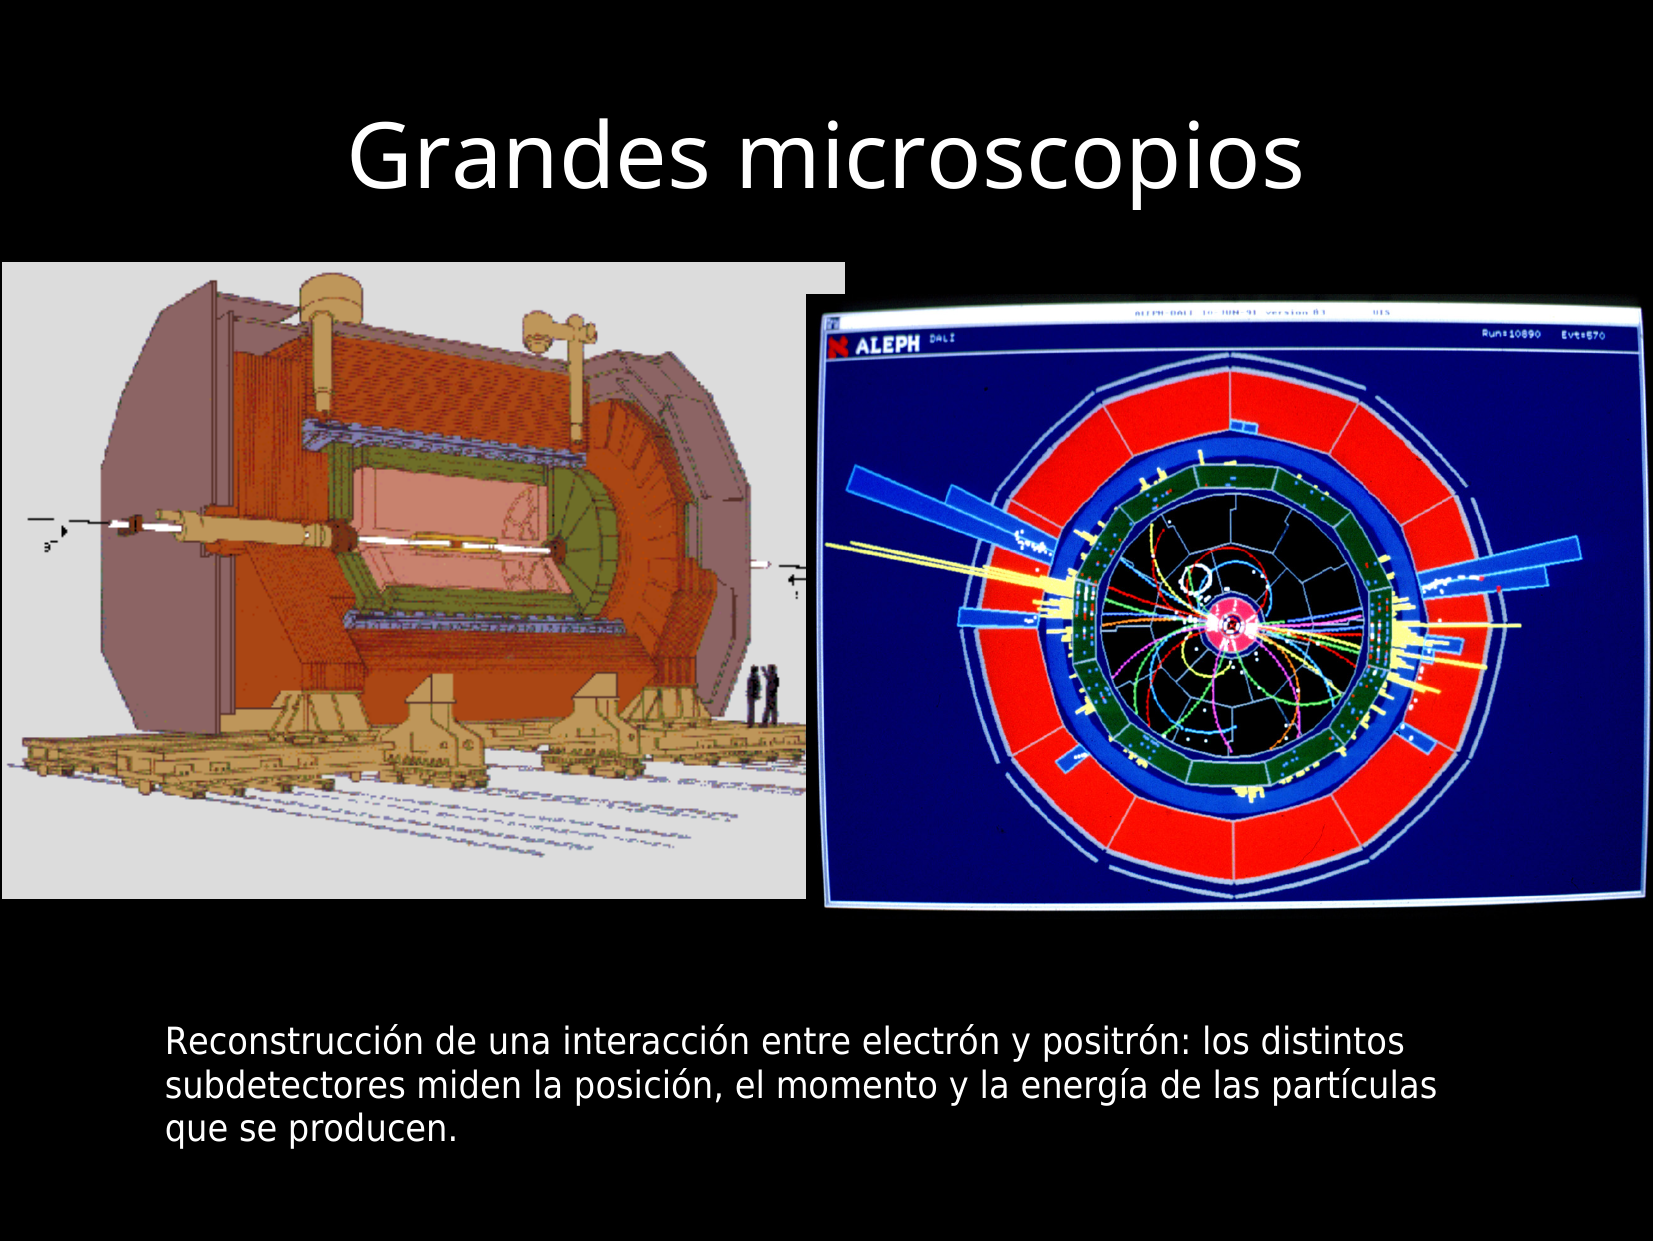

# Grandes microscopios
Reconstrucción de una interacción entre electrón y positrón: los distintos subdetectores miden la posición, el momento y la energía de las partículas que se producen.